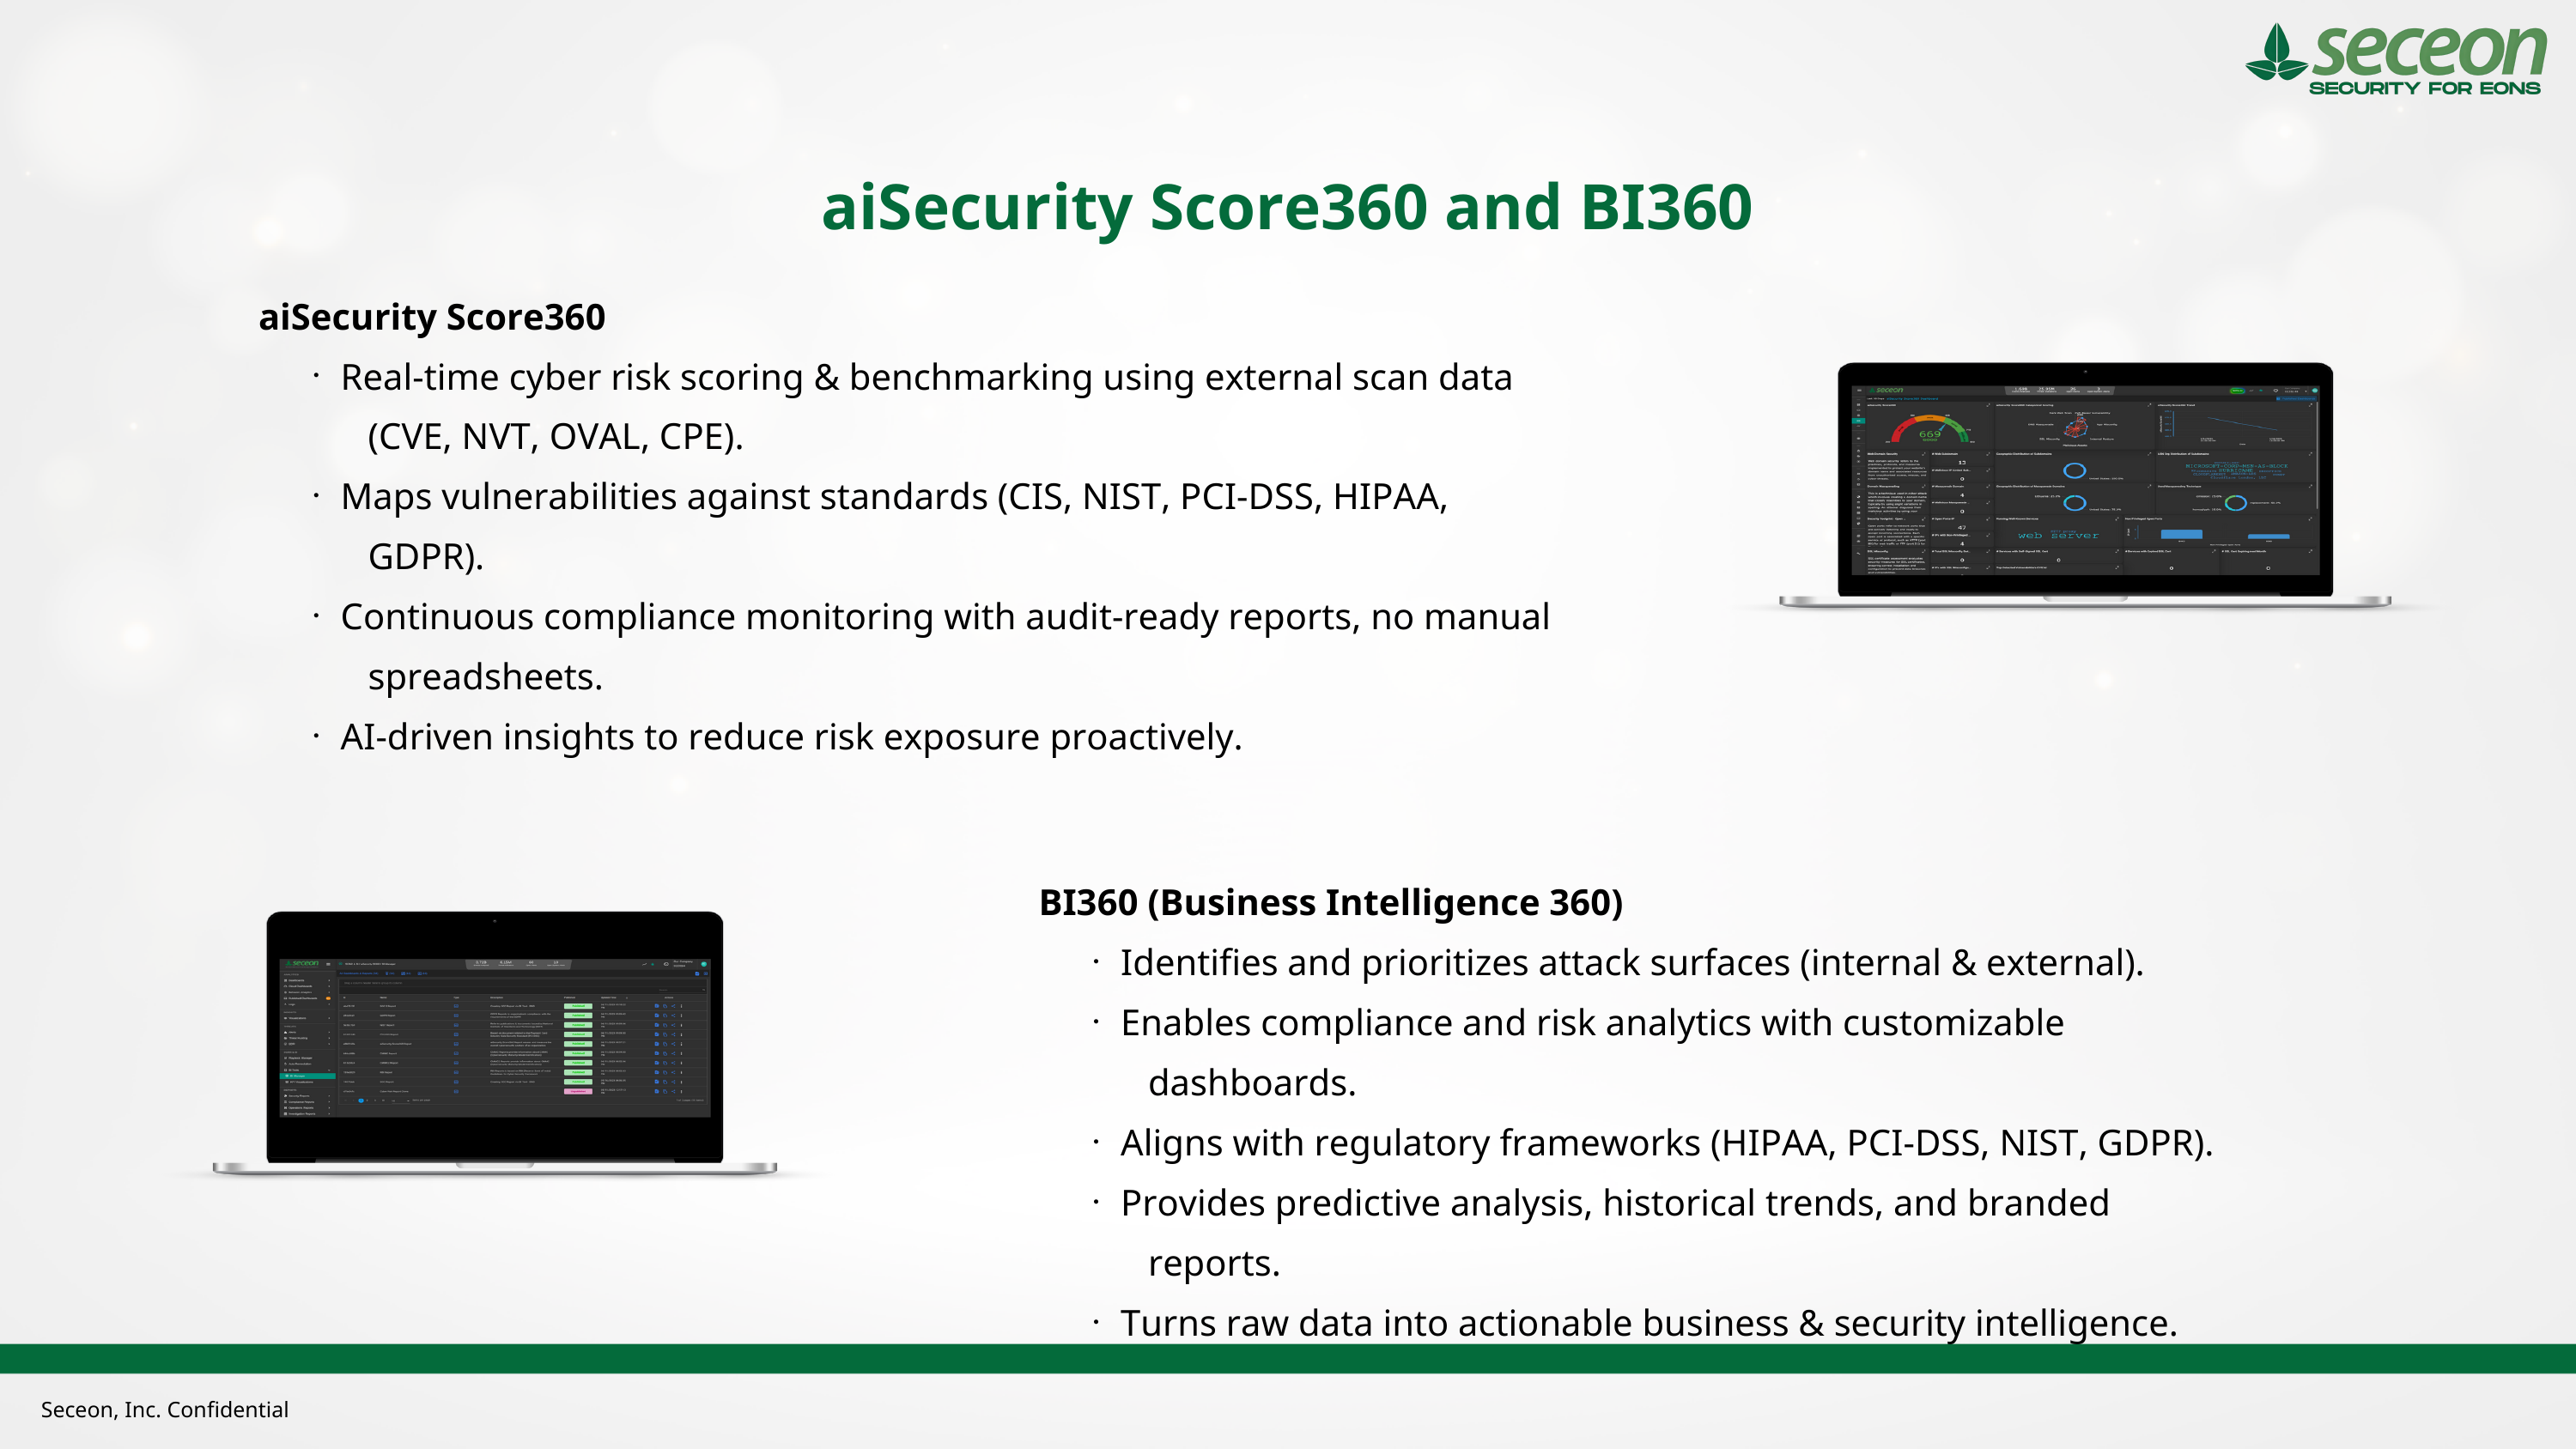

aiSecurity Score360 and BI360​
aiSecurity Score360
Real-time cyber risk scoring & benchmarking using external scan data (CVE, NVT, OVAL, CPE).
Maps vulnerabilities against standards (CIS, NIST, PCI-DSS, HIPAA, GDPR).
Continuous compliance monitoring with audit-ready reports, no manual spreadsheets.
AI-driven insights to reduce risk exposure proactively.
BI360 (Business Intelligence 360)
Identifies and prioritizes attack surfaces (internal & external).
Enables compliance and risk analytics with customizable dashboards.
Aligns with regulatory frameworks (HIPAA, PCI-DSS, NIST, GDPR).
Provides predictive analysis, historical trends, and branded reports.
Turns raw data into actionable business & security intelligence.